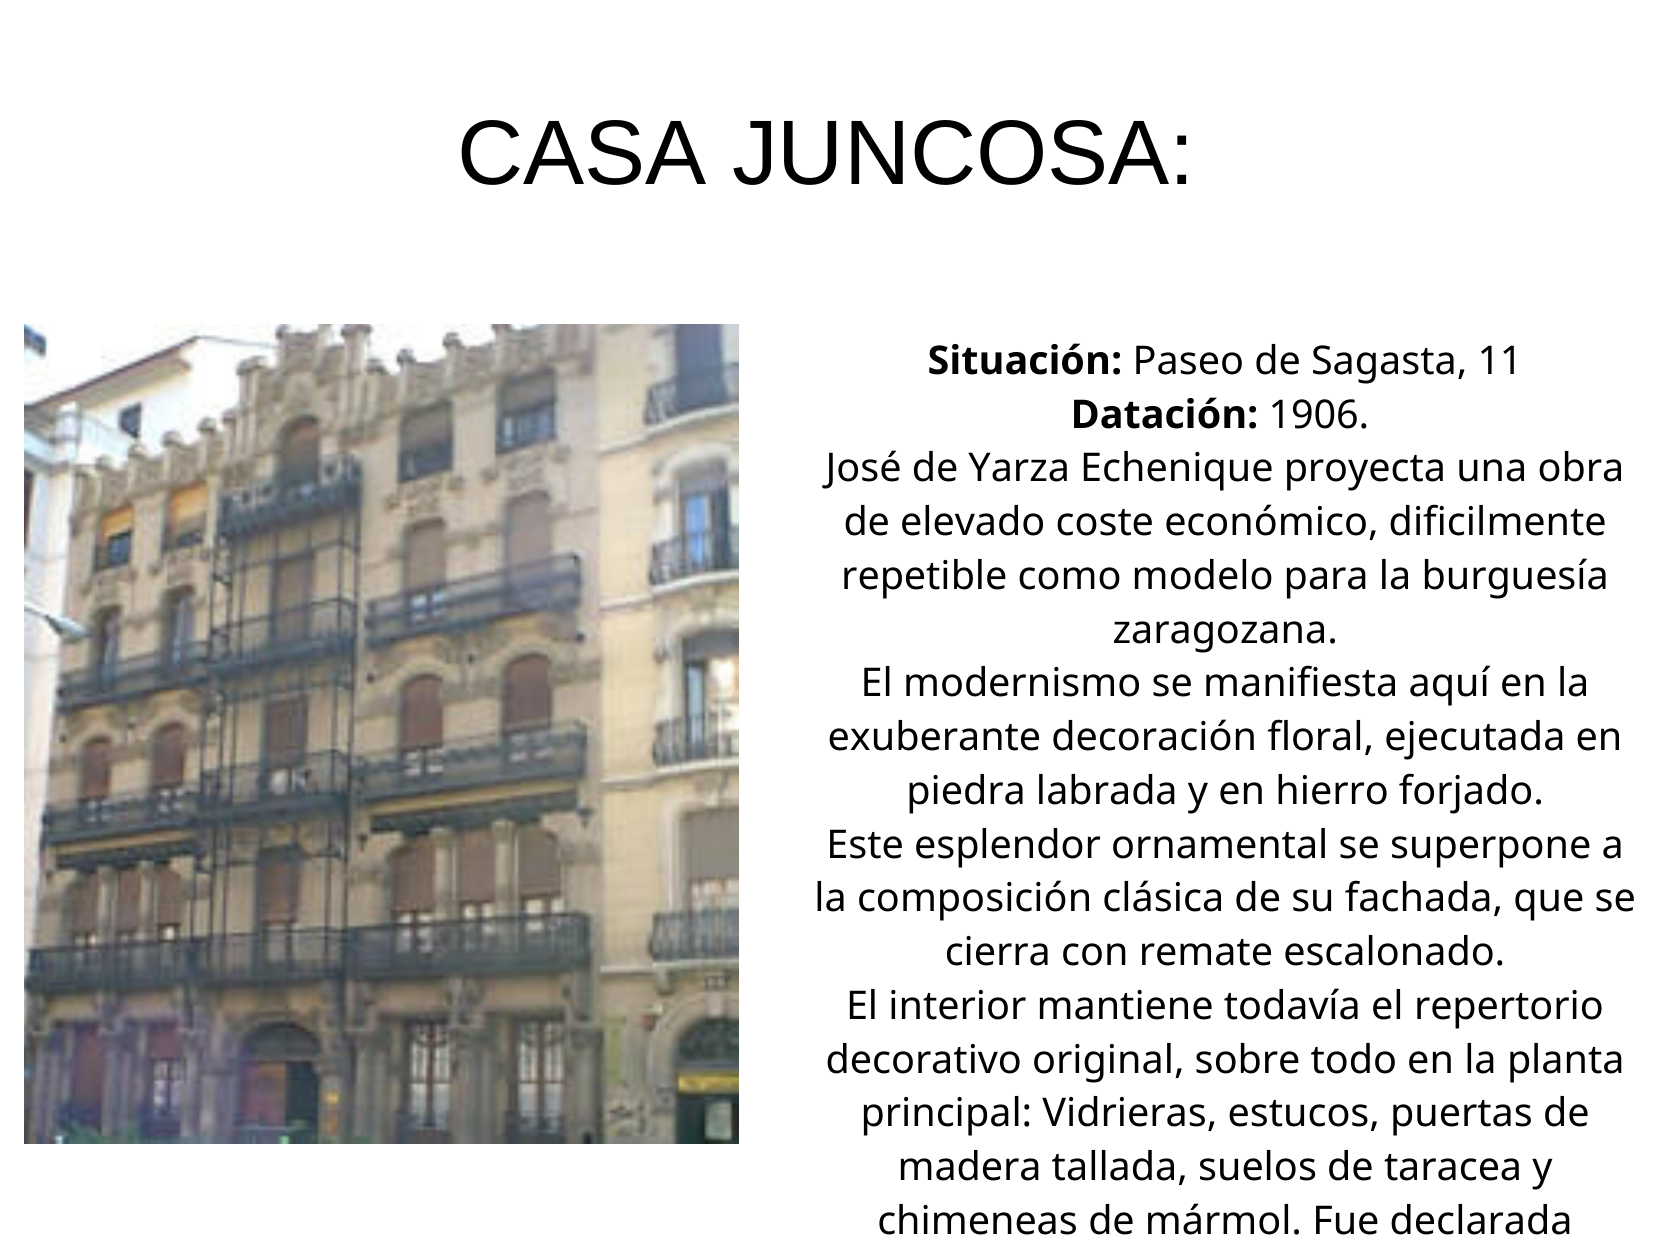

# CASA JUNCOSA:
Situación: Paseo de Sagasta, 11
Datación: 1906.
José de Yarza Echenique proyecta una obra de elevado coste económico, dificilmente repetible como modelo para la burguesía zaragozana.
El modernismo se manifiesta aquí en la exuberante decoración floral, ejecutada en piedra labrada y en hierro forjado.
Este esplendor ornamental se superpone a la composición clásica de su fachada, que se cierra con remate escalonado.
El interior mantiene todavía el repertorio decorativo original, sobre todo en la planta principal: Vidrieras, estucos, puertas de madera tallada, suelos de taracea y chimeneas de mármol. Fue declarada Monumento Nacional en 1983.